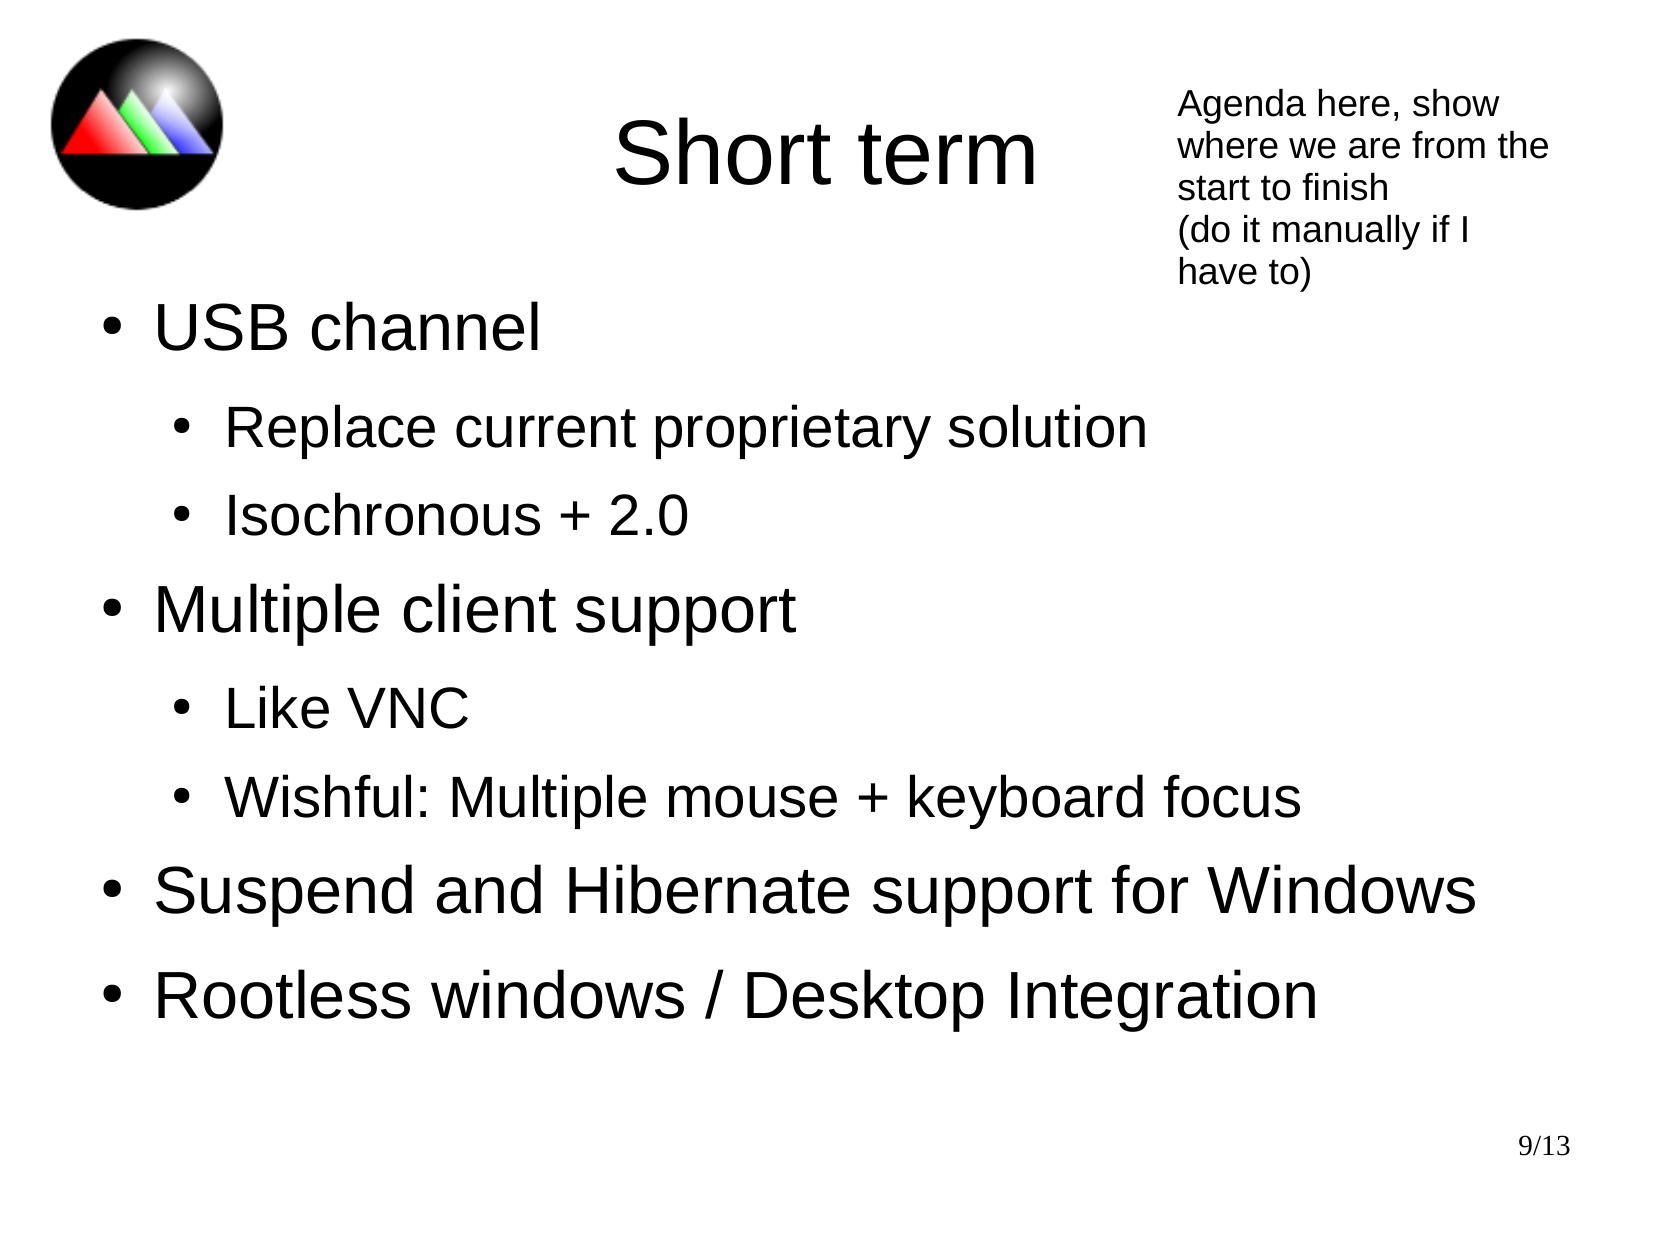

# Short term
Agenda here, show where we are from the start to finish
(do it manually if I have to)
USB channel
Replace current proprietary solution
Isochronous + 2.0
Multiple client support
Like VNC
Wishful: Multiple mouse + keyboard focus
Suspend and Hibernate support for Windows
Rootless windows / Desktop Integration